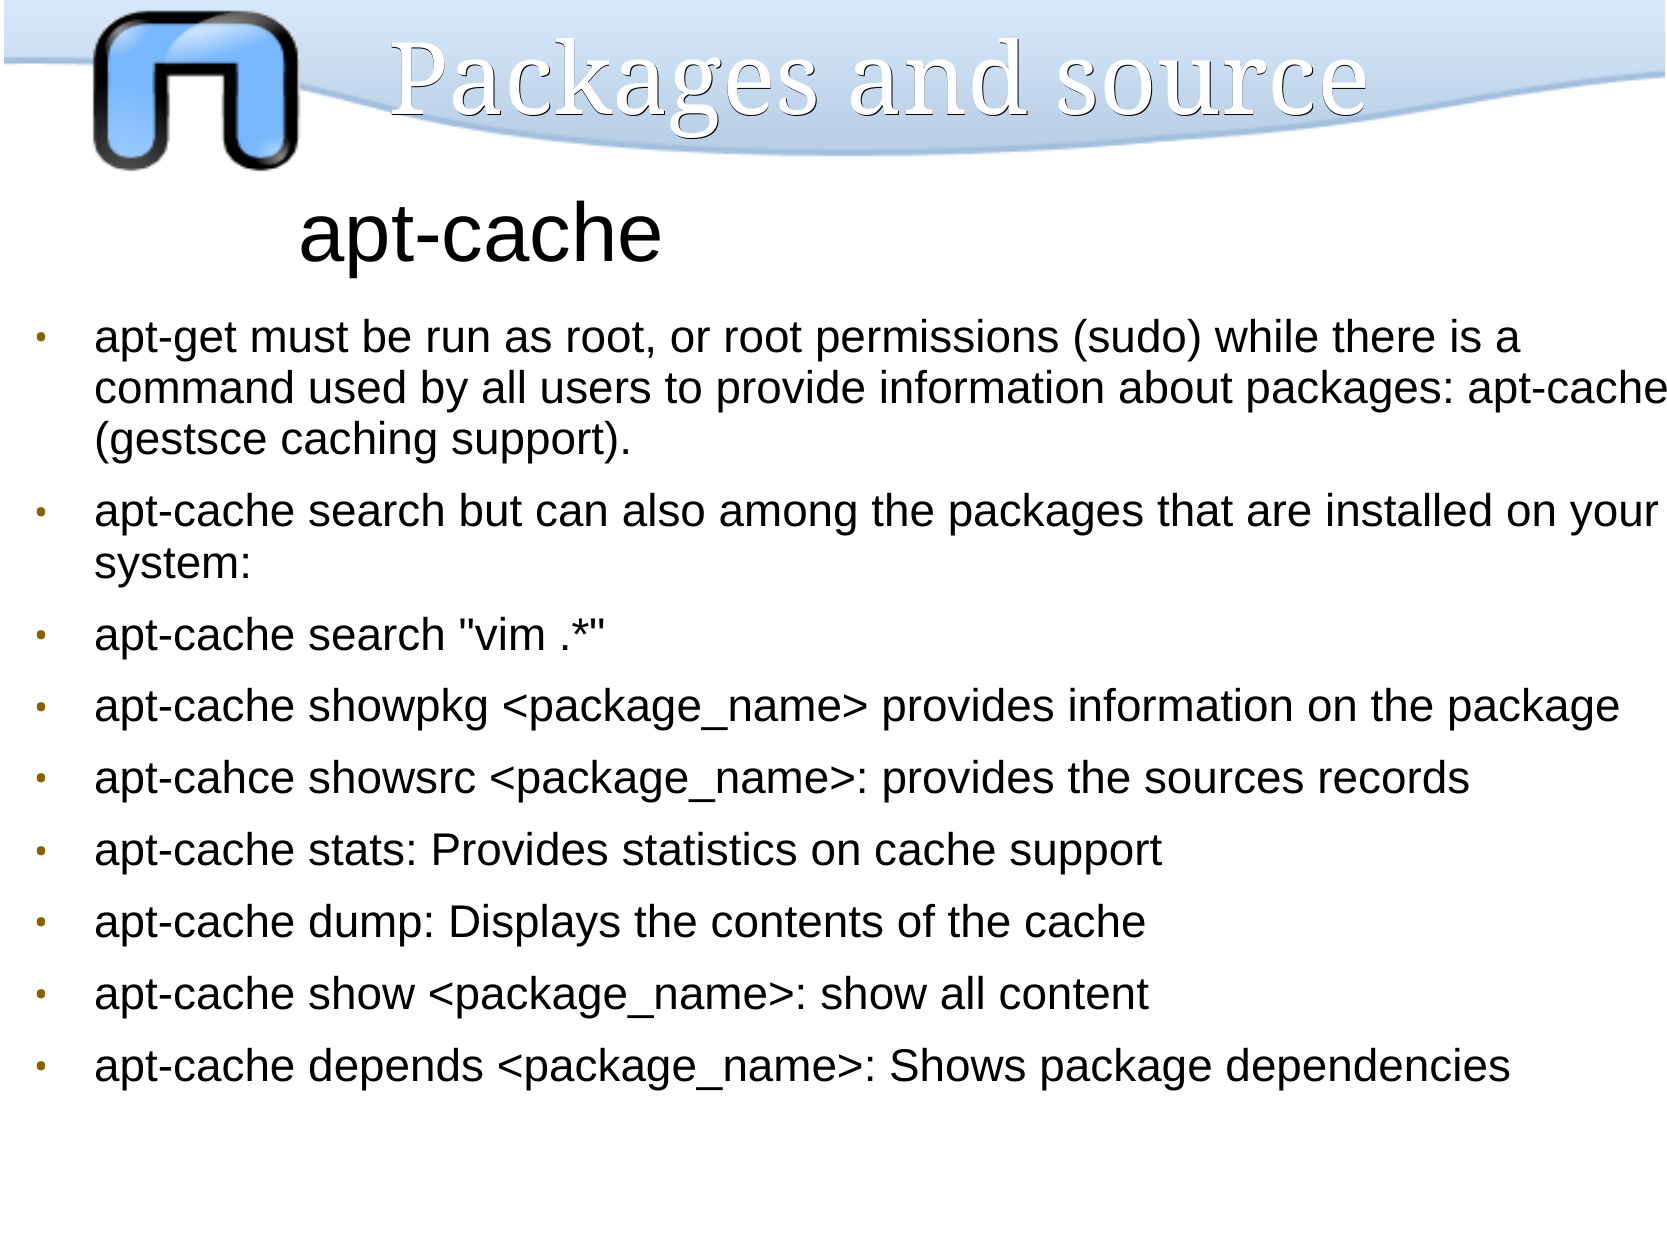

Packages and source
# apt-cache
apt-get must be run as root, or root permissions (sudo) while there is a command used by all users to provide information about packages: apt-cache (gestsce caching support).
apt-cache search but can also among the packages that are installed on your system:
apt-cache search "vim .*"
apt-cache showpkg <package_name> provides information on the package
apt-cahce showsrc <package_name>: provides the sources records
apt-cache stats: Provides statistics on cache support
apt-cache dump: Displays the contents of the cache
apt-cache show <package_name>: show all content
apt-cache depends <package_name>: Shows package dependencies